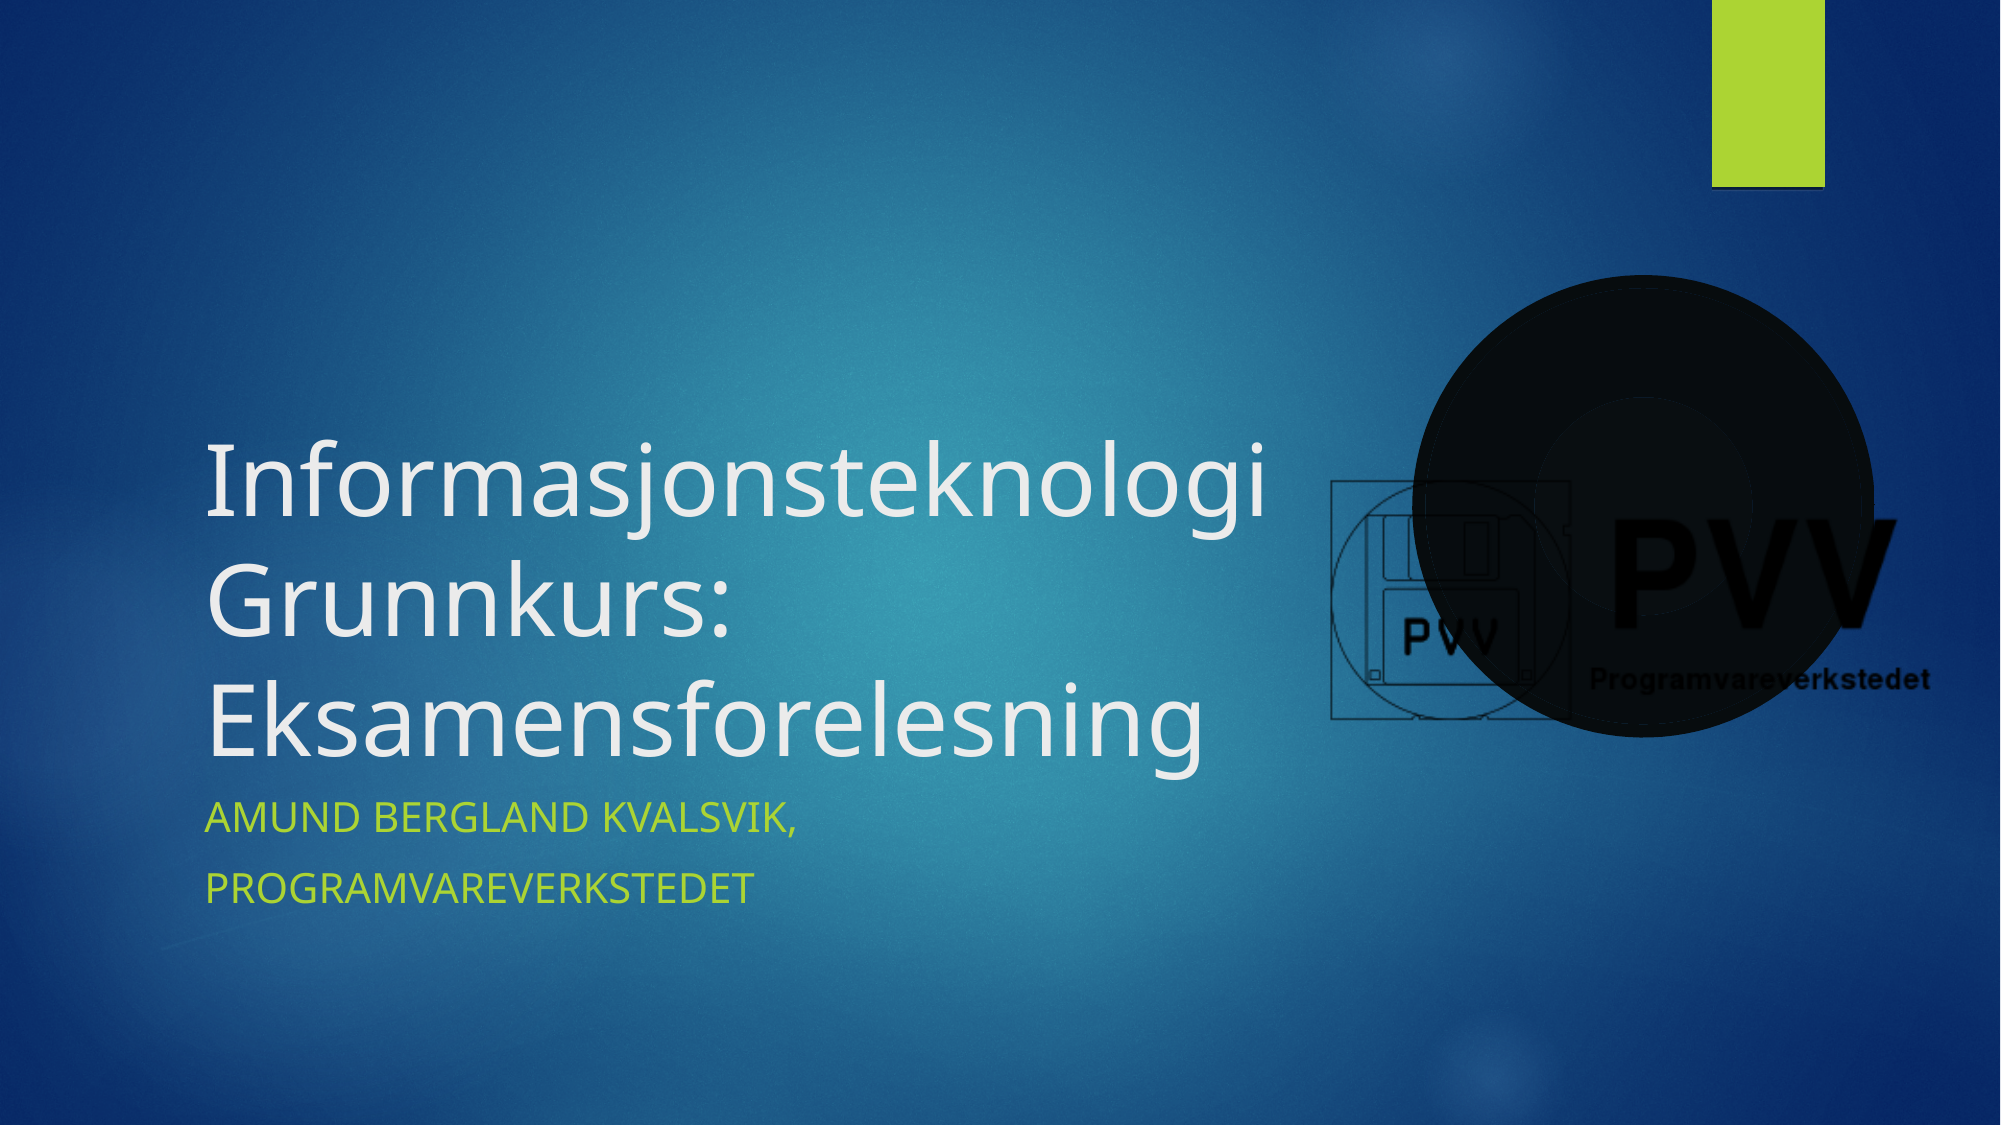

# Informasjonsteknologi Grunnkurs: Eksamensforelesning
Amund Bergland Kvalsvik,
Programvareverkstedet